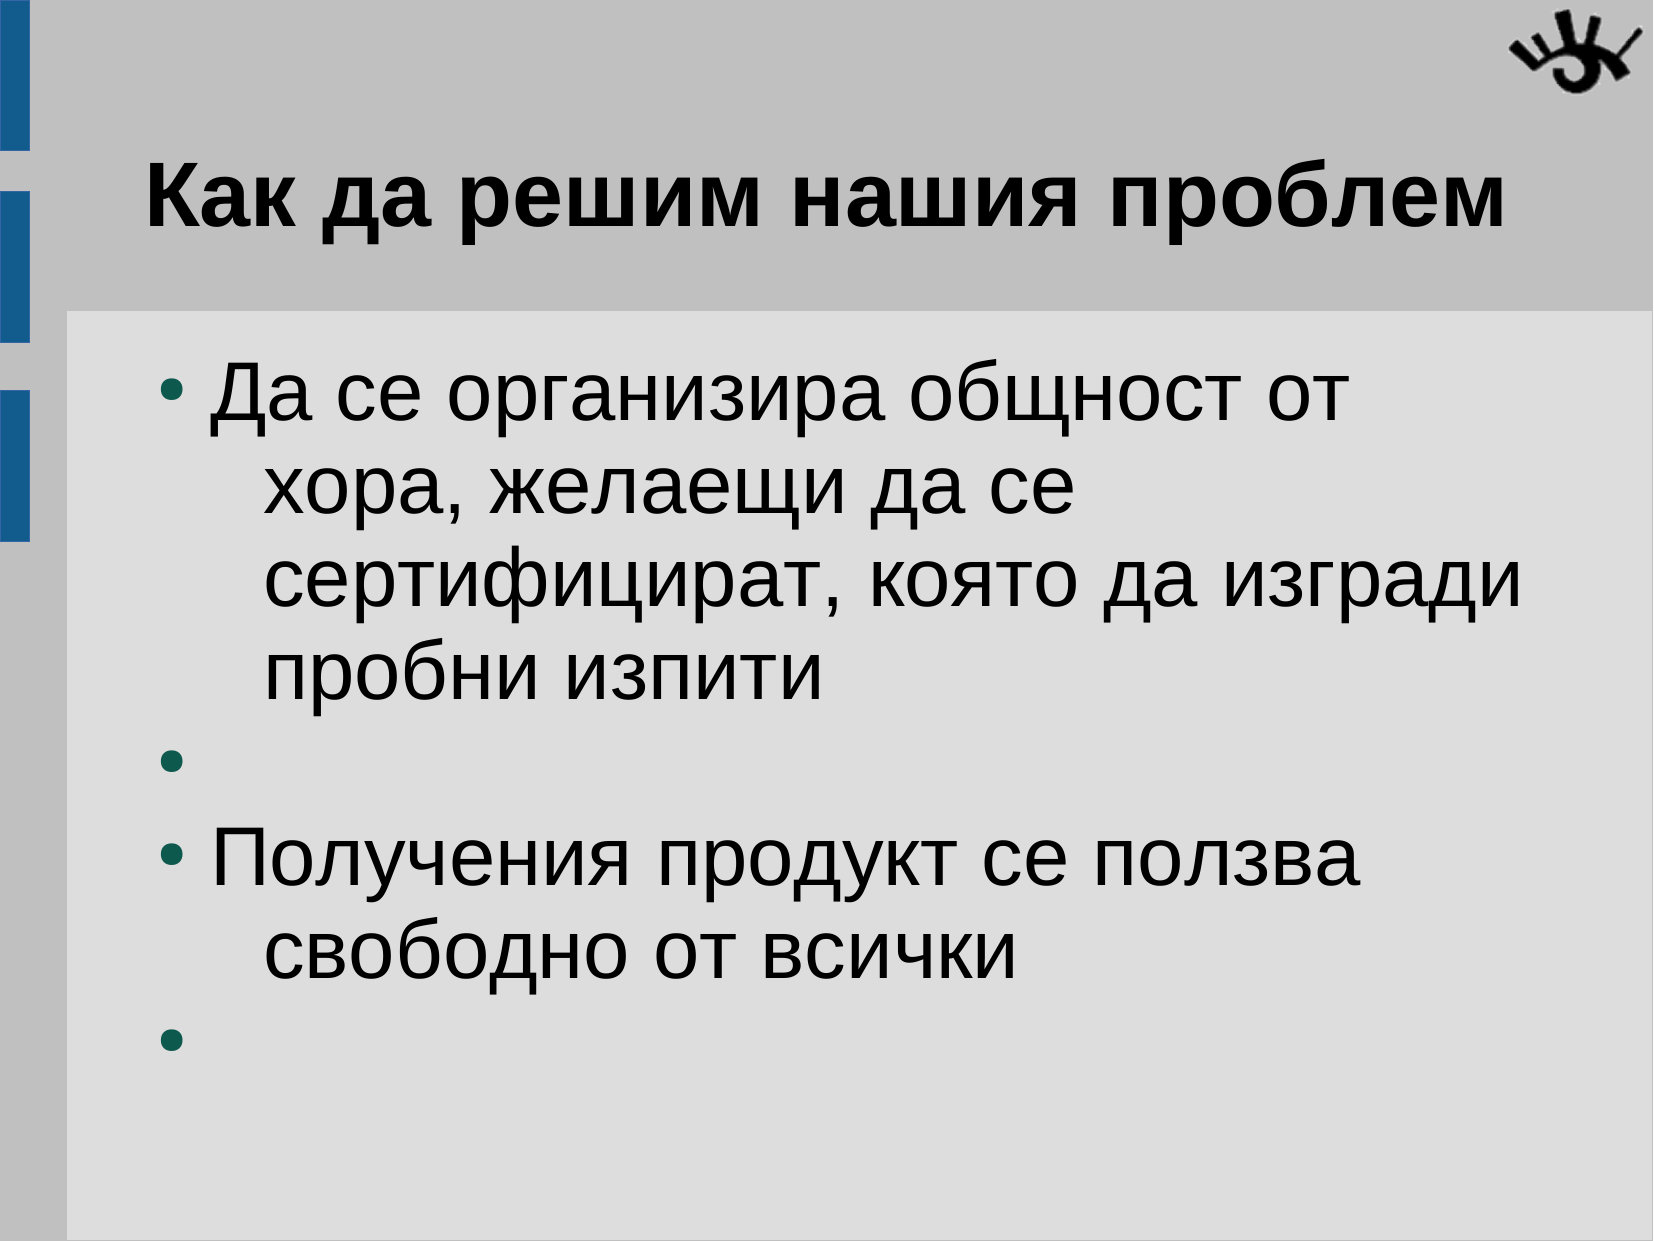

# Как да решим нашия проблем
Да се организира общност от хора, желаещи да се сертифицират, която да изгради пробни изпити
Получения продукт се ползва свободно от всички